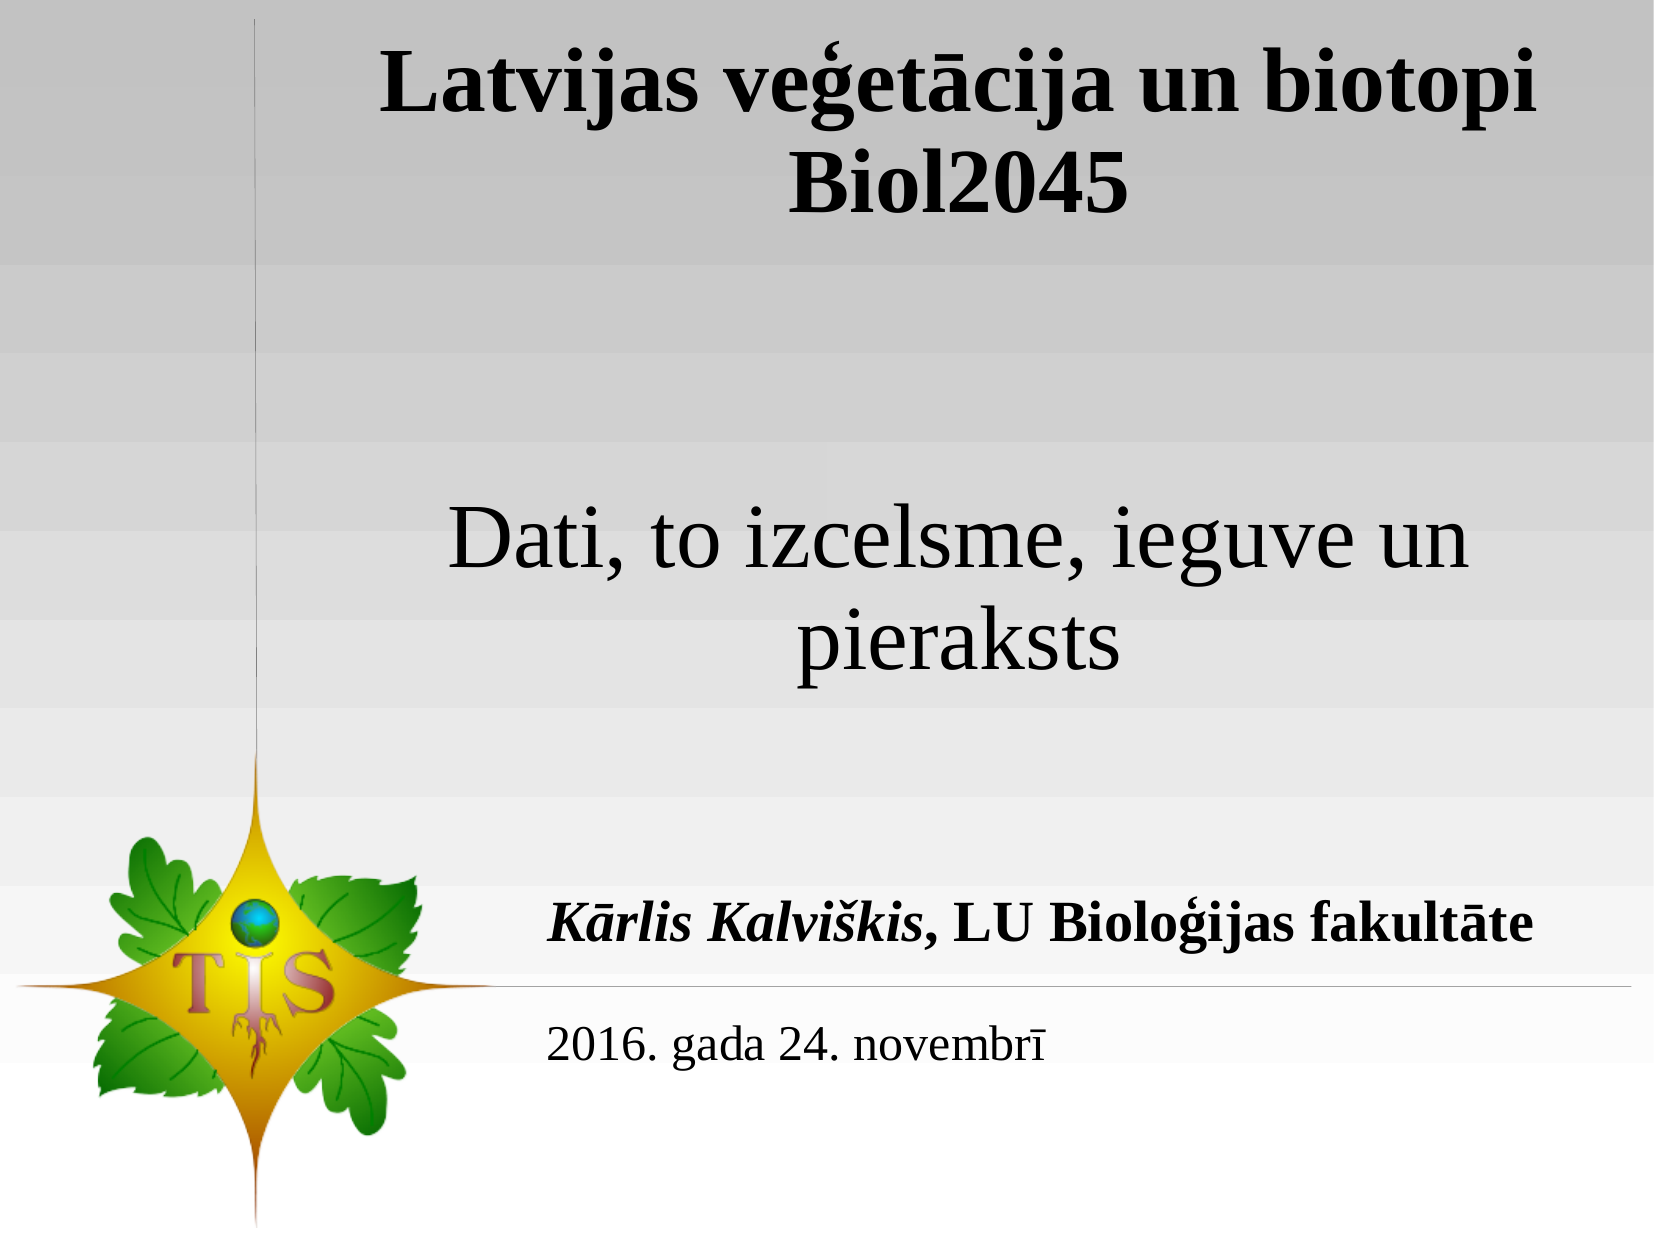

# Dati, to izcelsme, ieguve un pieraksts
2016. gada 24. novembrī